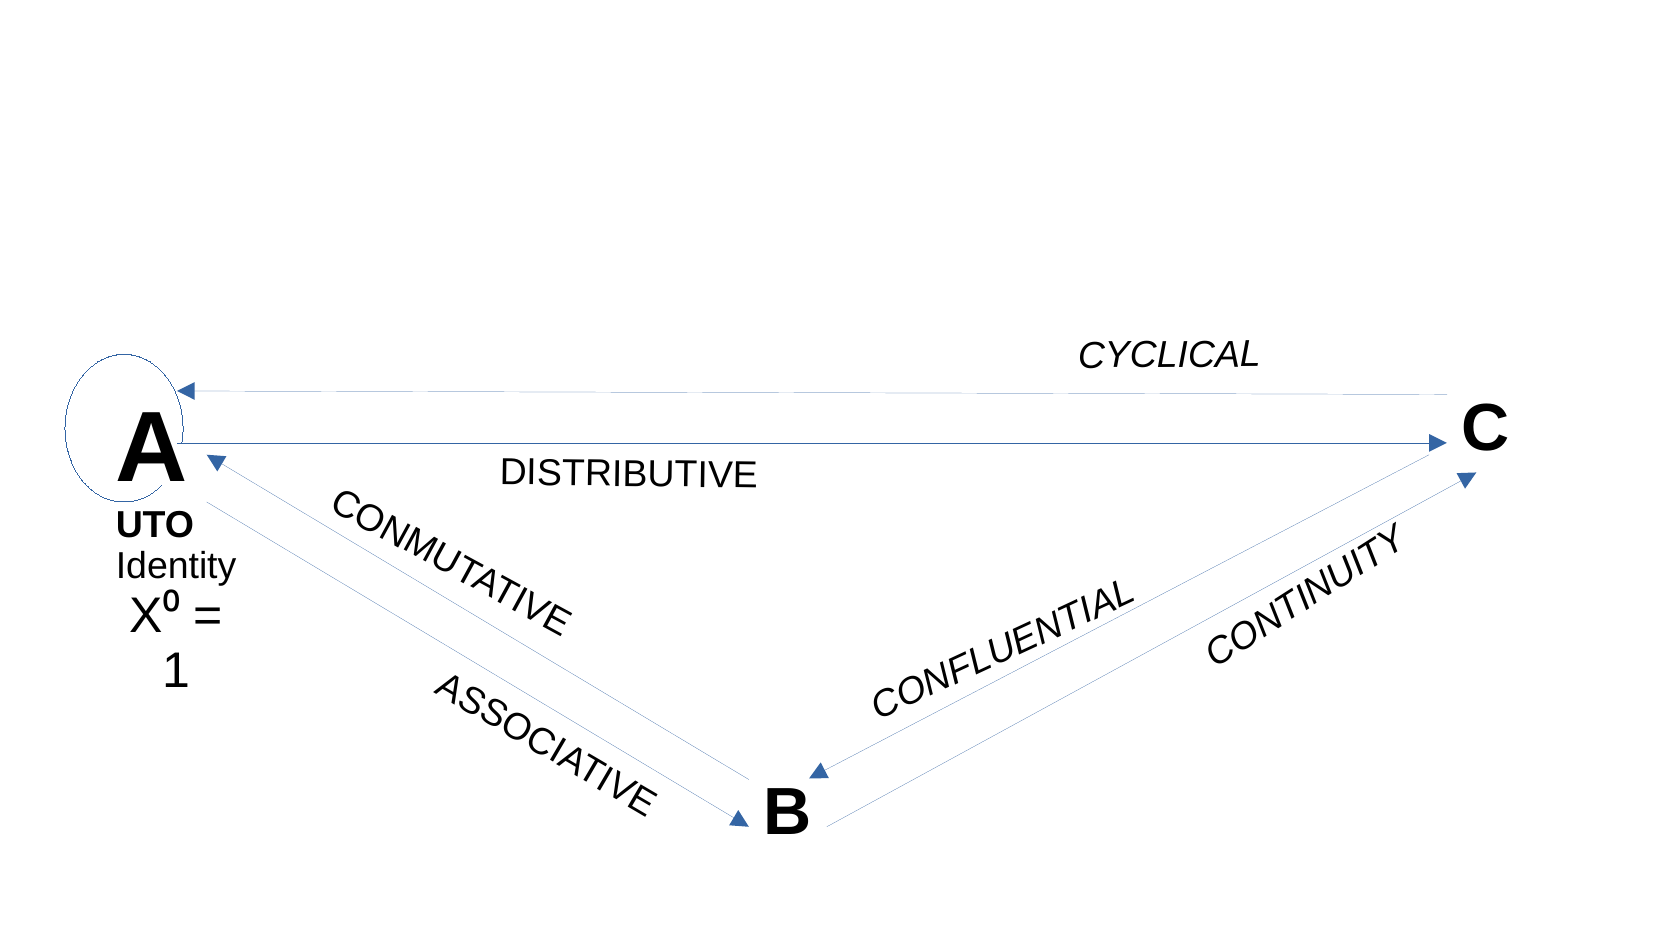

CYCLICAL
C
A
UTO
Identity
X⁰ = 1
DISTRIBUTIVE
CONMUTATIVE
CONTINUITY
CONFLUENTIAL
ASSOCIATIVE
B